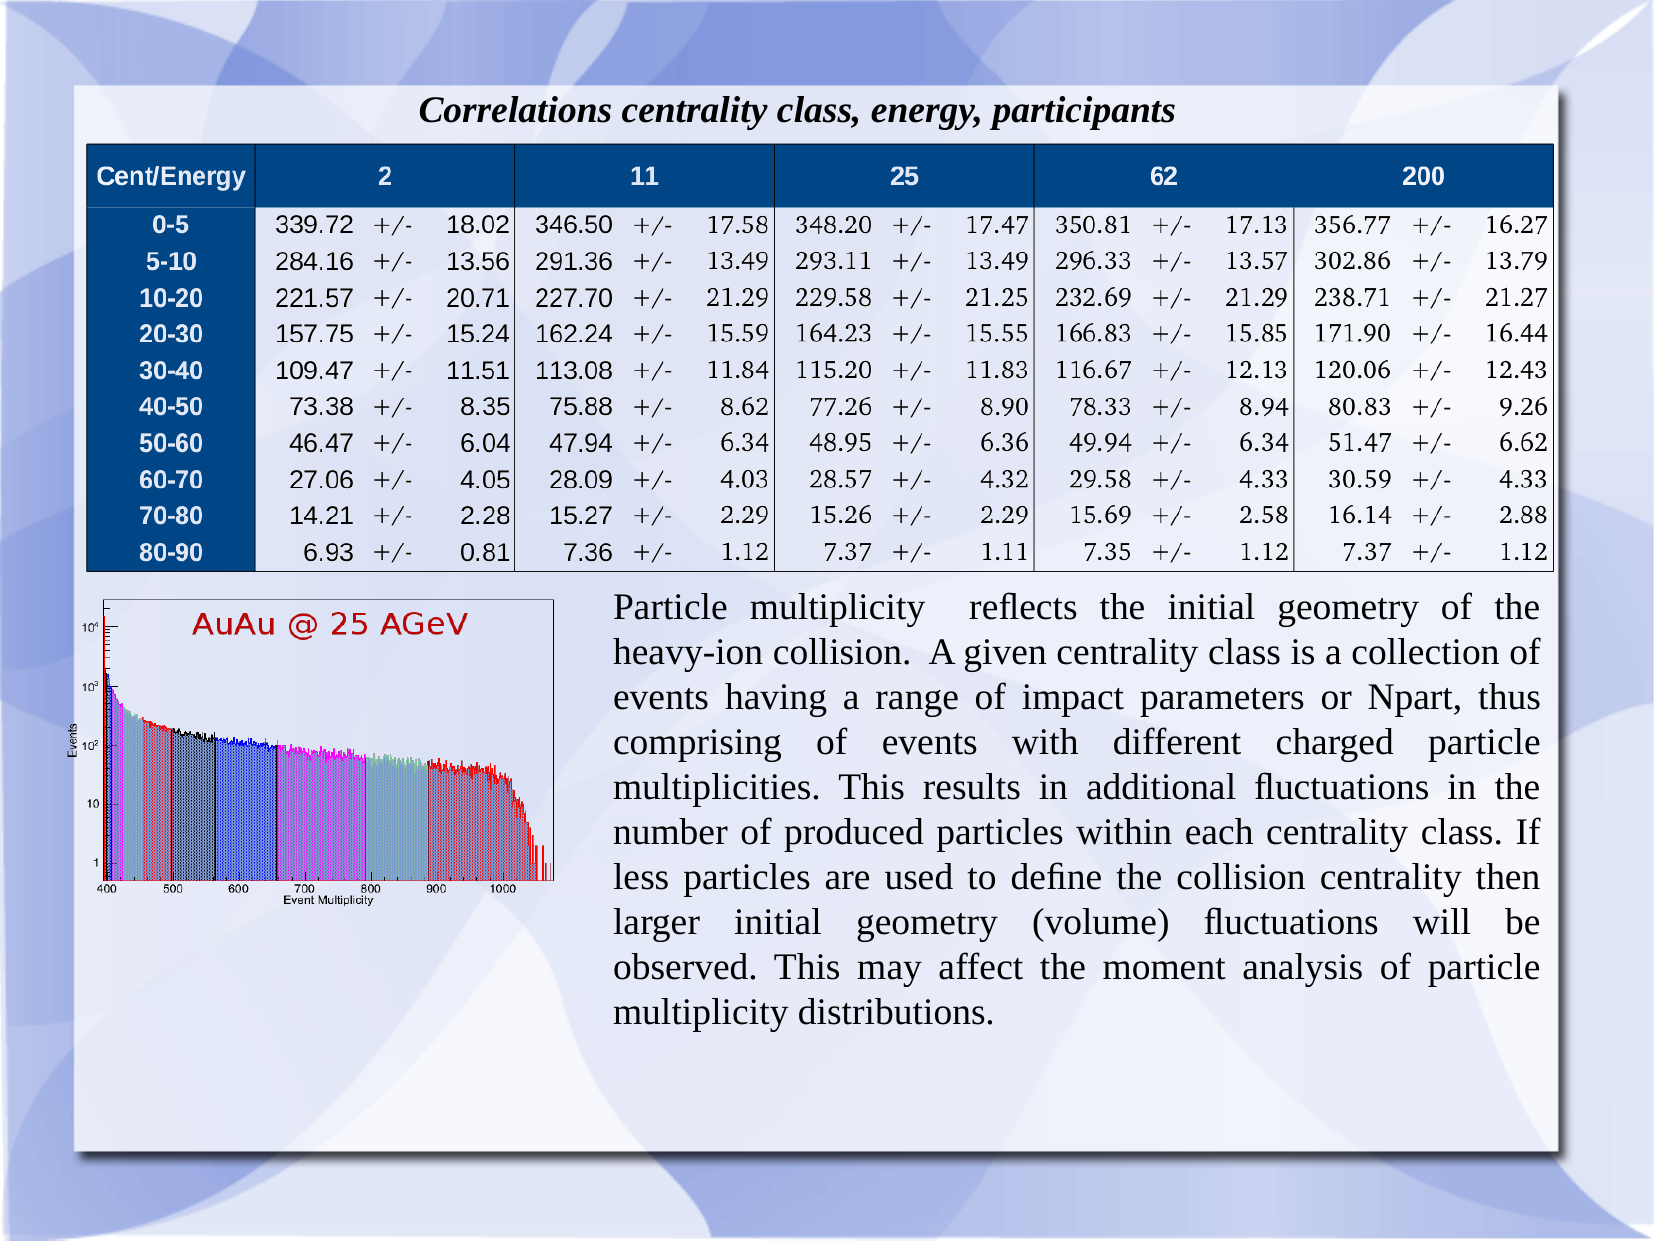

Correlations centrality class, energy, participants
Particle multiplicity reﬂects the initial geometry of the heavy-ion collision. A given centrality class is a collection of events having a range of impact parameters or Npart, thus comprising of events with different charged particle multiplicities. This results in additional ﬂuctuations in the number of produced particles within each centrality class. If less particles are used to deﬁne the collision centrality then larger initial geometry (volume) ﬂuctuations will be observed. This may affect the moment analysis of particle multiplicity distributions.